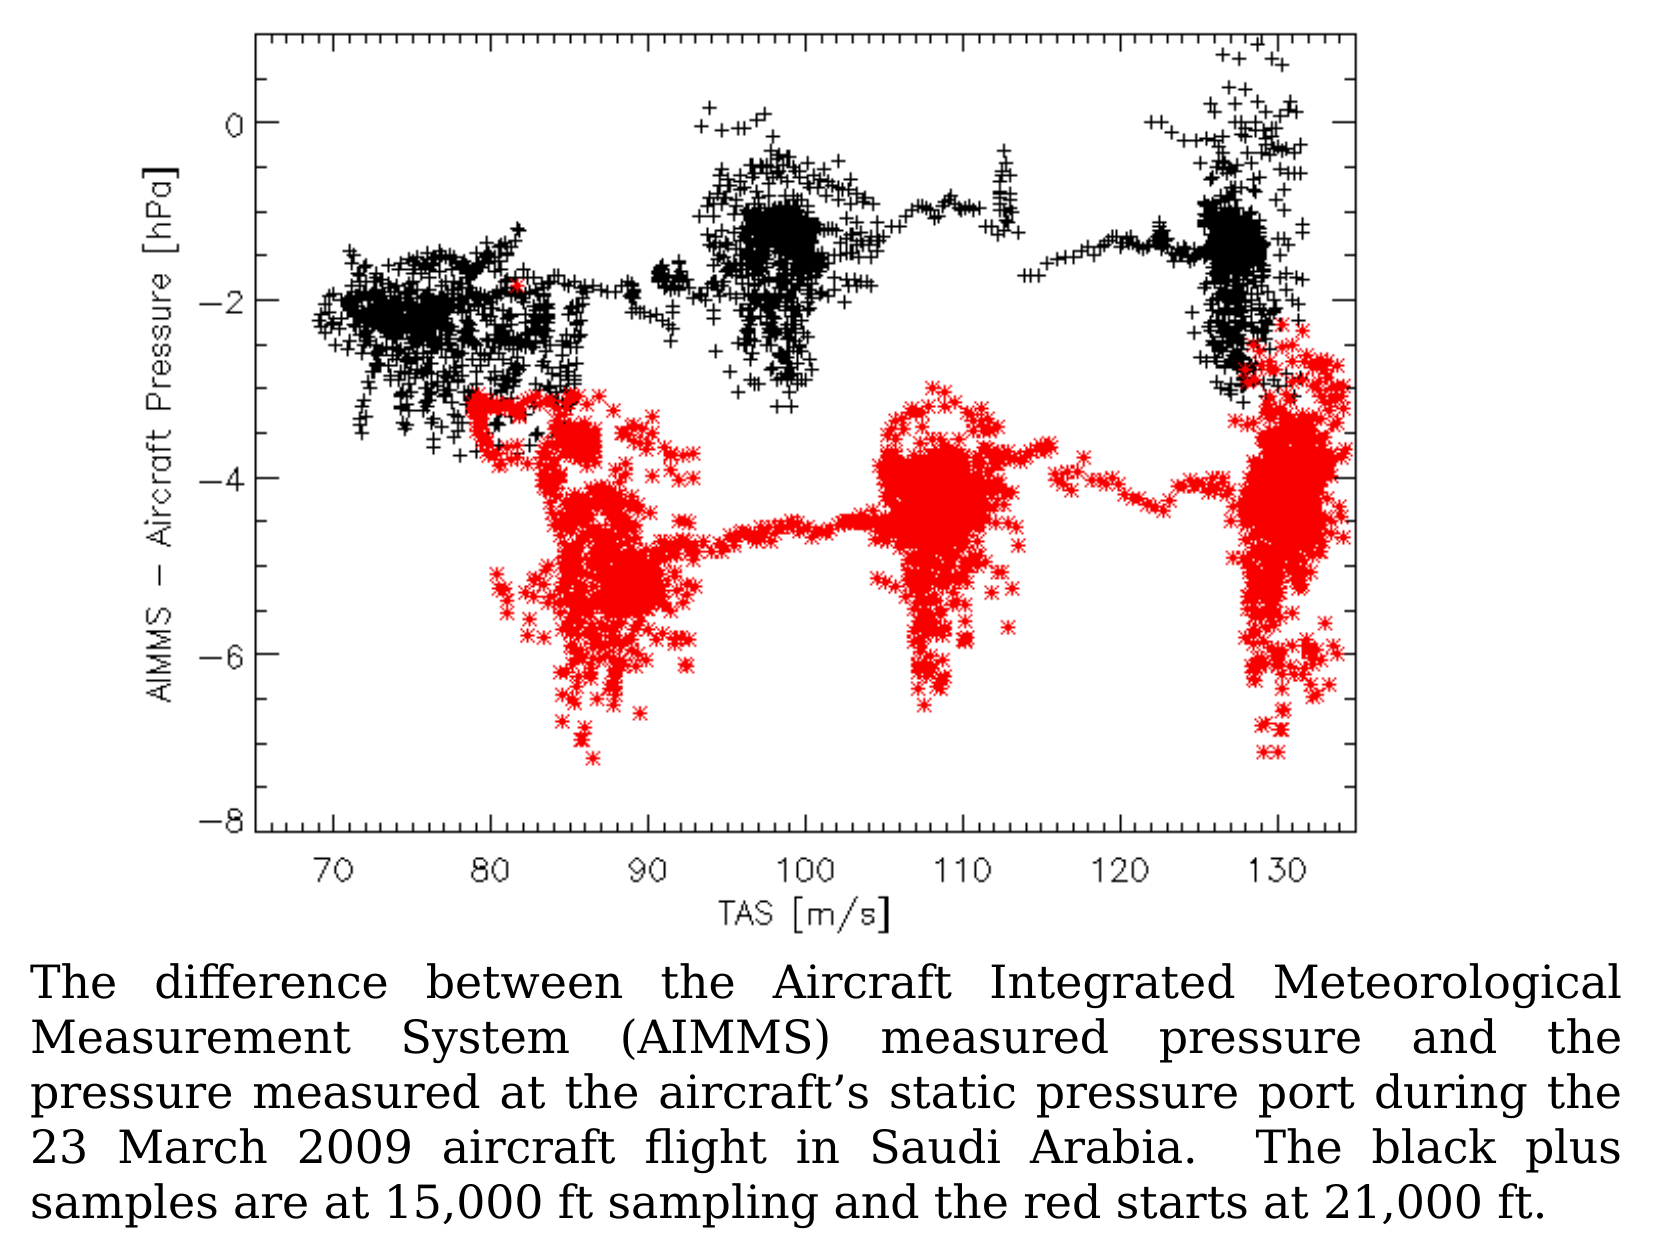

The difference between the Aircraft Integrated Meteorological Measurement System (AIMMS) measured pressure and the pressure measured at the aircraft’s static pressure port during the 23 March 2009 aircraft flight in Saudi Arabia. The black plus samples are at 15,000 ft sampling and the red starts at 21,000 ft.